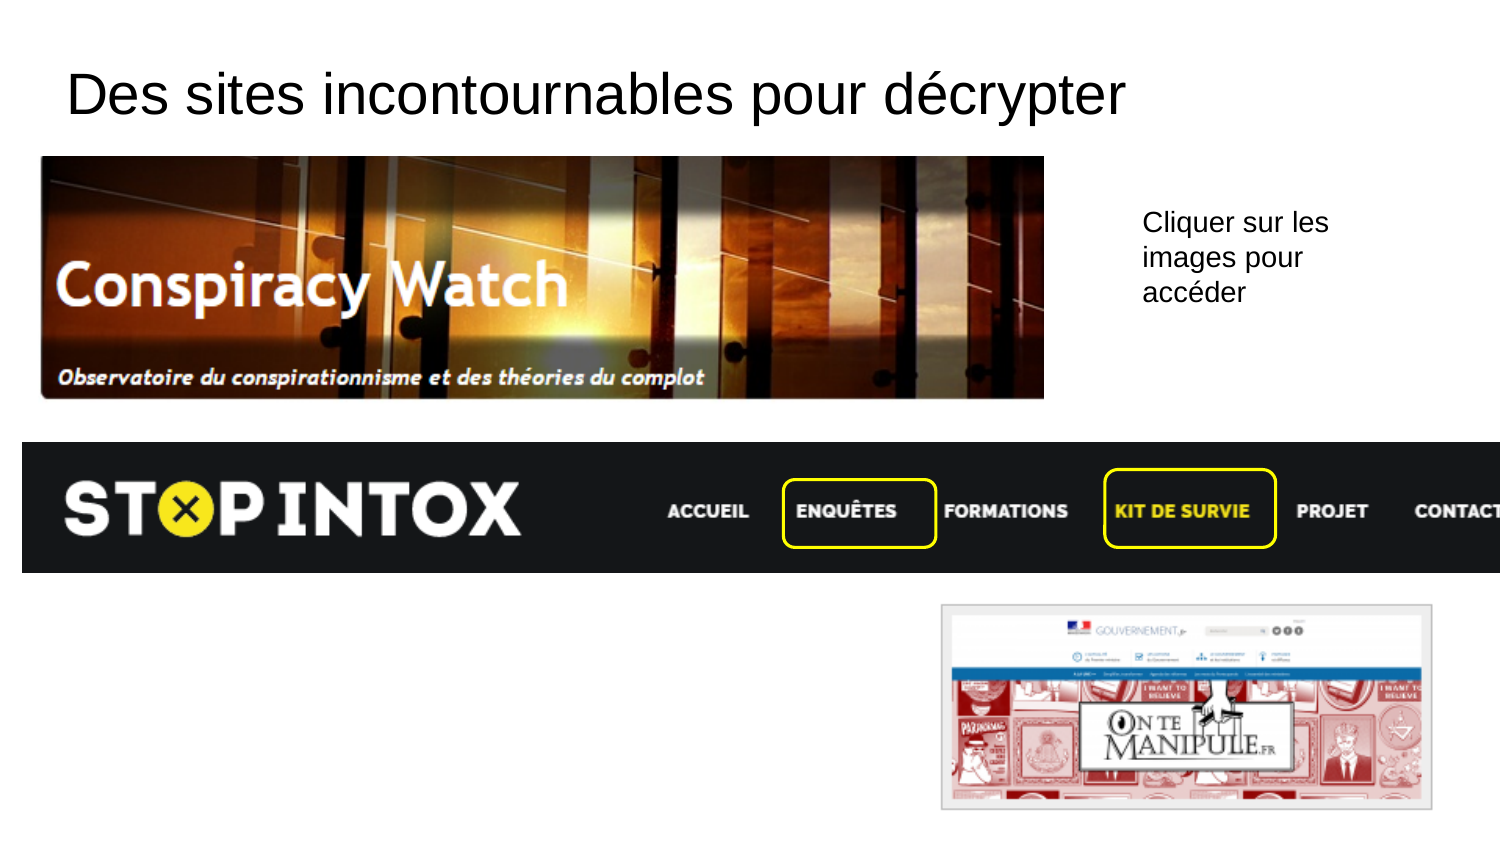

# Des sites incontournables pour décrypter
Cliquer sur les images pour accéder